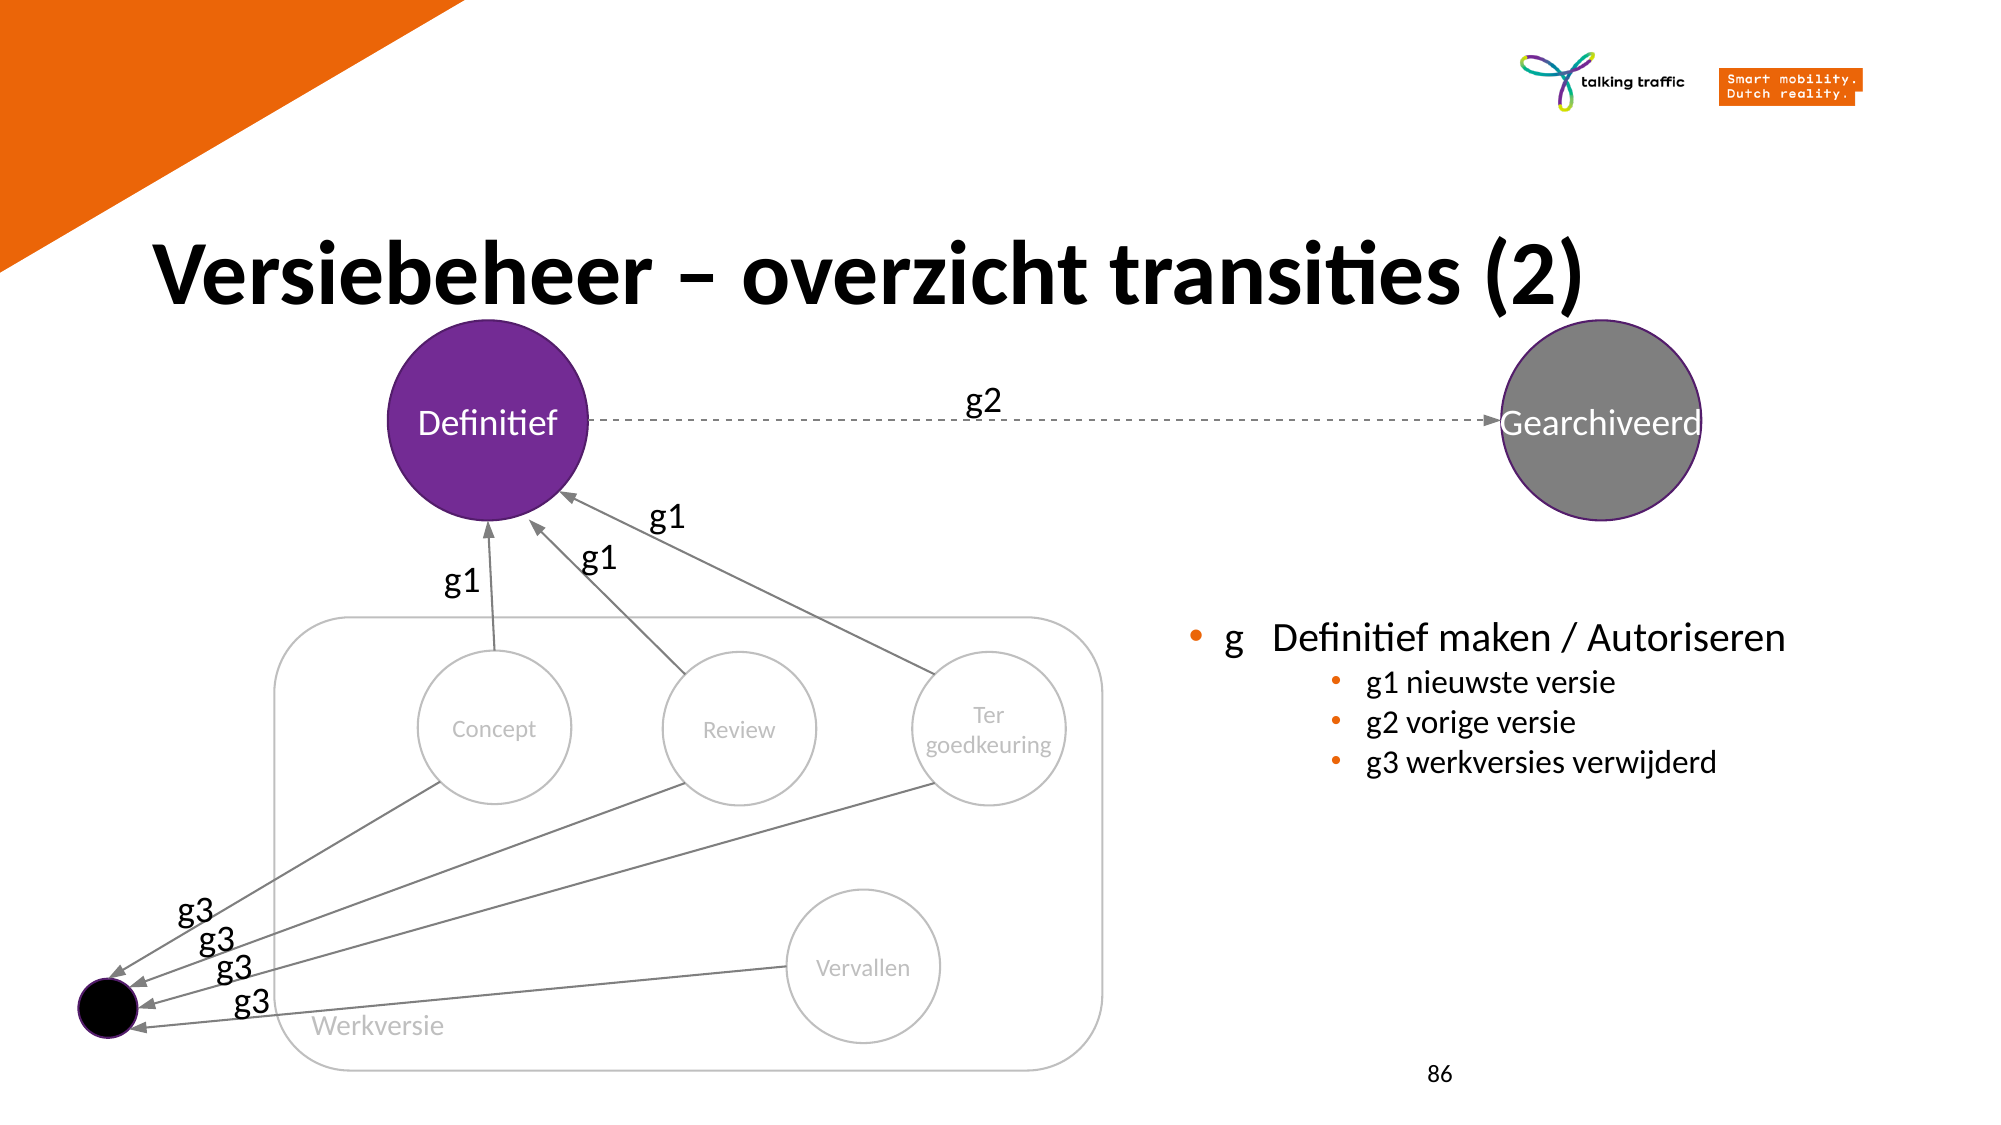

# Versiebeheer – overzicht transities (2)
Definitief
Gearchiveerd
g2
g1
g1
g1
Werkversie
g Definitief maken / Autoriseren
g1 nieuwste versie
g2 vorige versie
g3 werkversies verwijderd
Concept
Review
Ter
goedkeuring
g3
Vervallen
g3
g3
g3